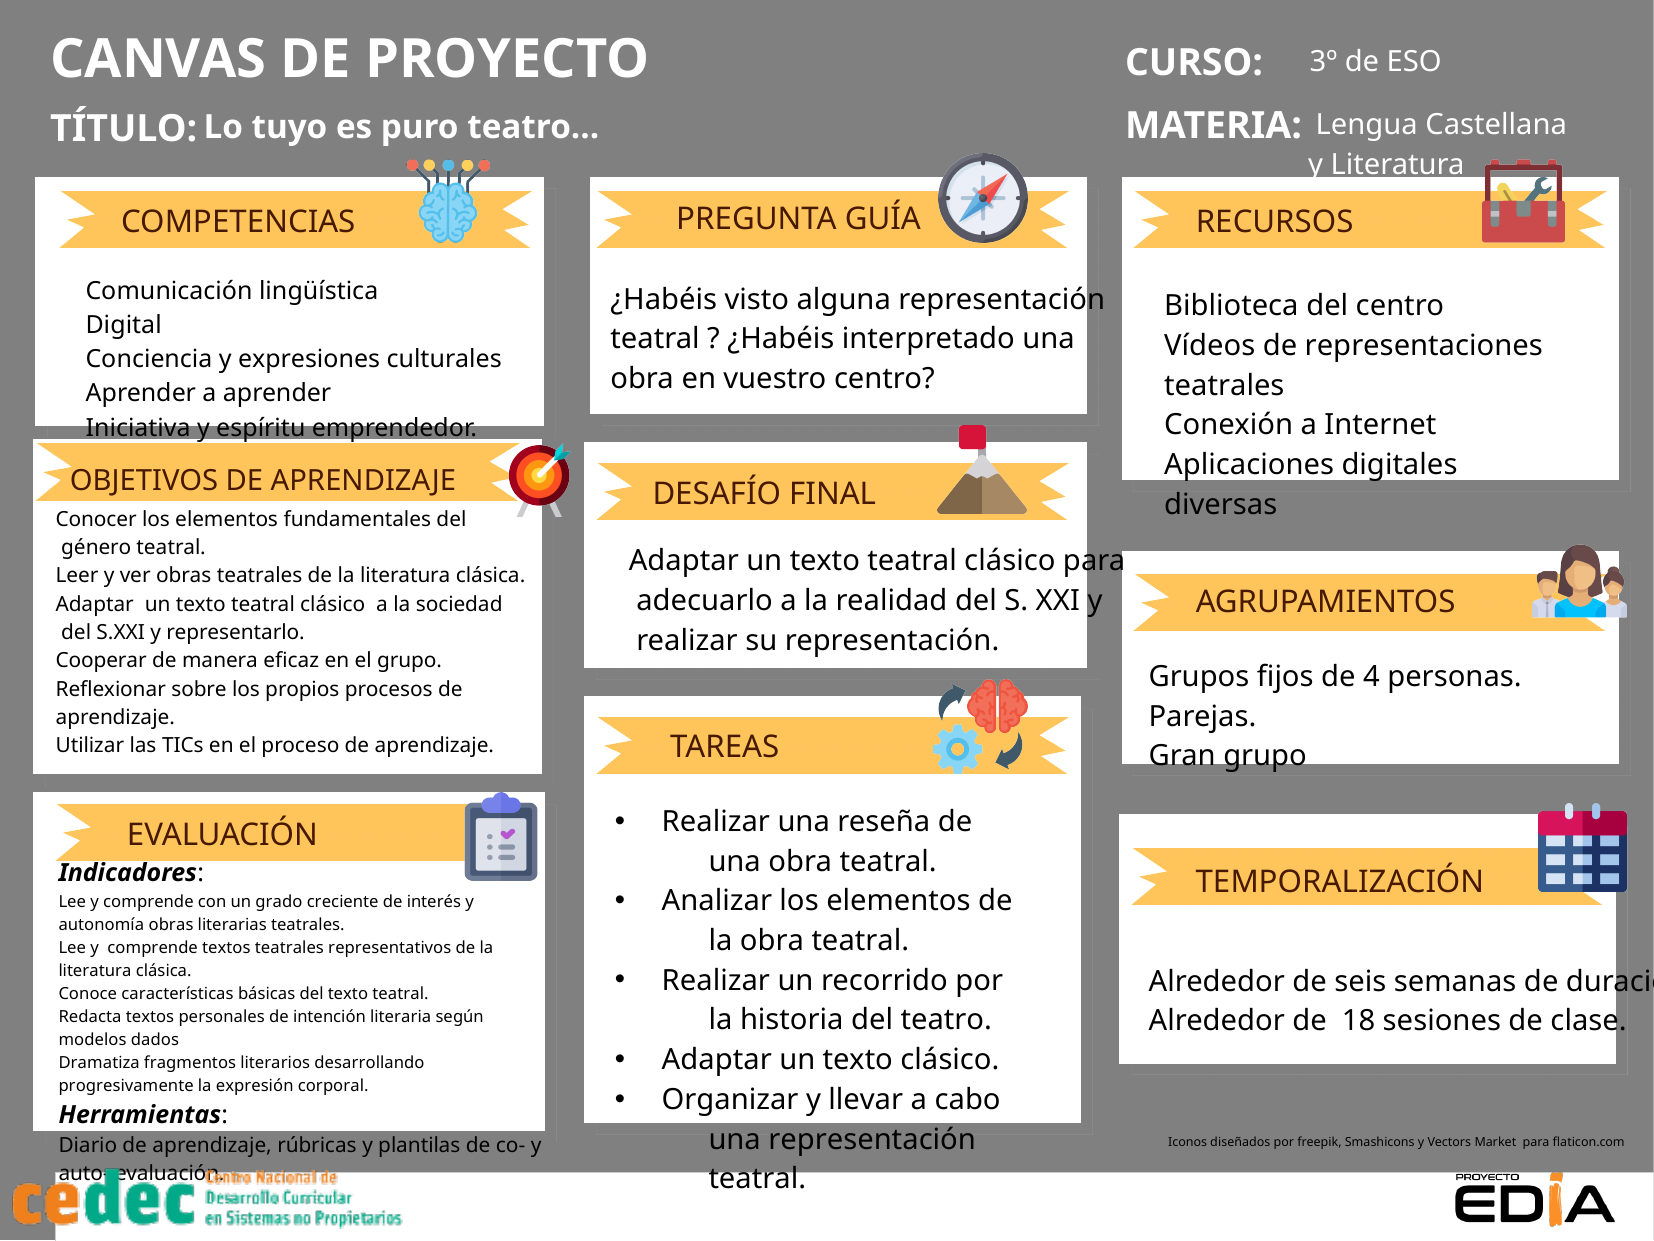

CANVAS DE PROYECTO
CURSO:
 3º de ESO
MATERIA:
TÍTULO:
Lo tuyo es puro teatro…
 Lengua Castellana
y Literatura
PREGUNTA GUÍA
COMPETENCIAS
RECURSOS
Comunicación lingüística
Digital
Conciencia y expresiones culturales
Aprender a aprender
Iniciativa y espíritu emprendedor.
¿Habéis visto alguna representación
teatral ? ¿Habéis interpretado una
obra en vuestro centro?
Biblioteca del centro
Vídeos de representaciones teatrales
Conexión a Internet
Aplicaciones digitales diversas
OBJETIVOS DE APRENDIZAJE
DESAFÍO FINAL
Conocer los elementos fundamentales del
 género teatral.
Leer y ver obras teatrales de la literatura clásica.
Adaptar un texto teatral clásico a la sociedad
 del S.XXI y representarlo.
Cooperar de manera eficaz en el grupo.
Reflexionar sobre los propios procesos de
aprendizaje.
Utilizar las TICs en el proceso de aprendizaje.
Adaptar un texto teatral clásico para
 adecuarlo a la realidad del S. XXI y
 realizar su representación.
AGRUPAMIENTOS
Grupos fijos de 4 personas.
Parejas.
Gran grupo
TAREAS
Realizar una reseña de una obra teatral.
Analizar los elementos de la obra teatral.
Realizar un recorrido por la historia del teatro.
Adaptar un texto clásico.
Organizar y llevar a cabo una representación teatral.
EVALUACIÓN
Indicadores:
Lee y comprende con un grado creciente de interés y autonomía obras literarias teatrales.
Lee y comprende textos teatrales representativos de la literatura clásica.
Conoce características básicas del texto teatral.
Redacta textos personales de intención literaria según modelos dados
Dramatiza fragmentos literarios desarrollando progresivamente la expresión corporal.
Herramientas:
Diario de aprendizaje, rúbricas y plantilas de co- y auto- evaluación.
TEMPORALIZACIÓN
Alrededor de seis semanas de duración.
Alrededor de 18 sesiones de clase.
Iconos diseñados por freepik, Smashicons y Vectors Market para flaticon.com